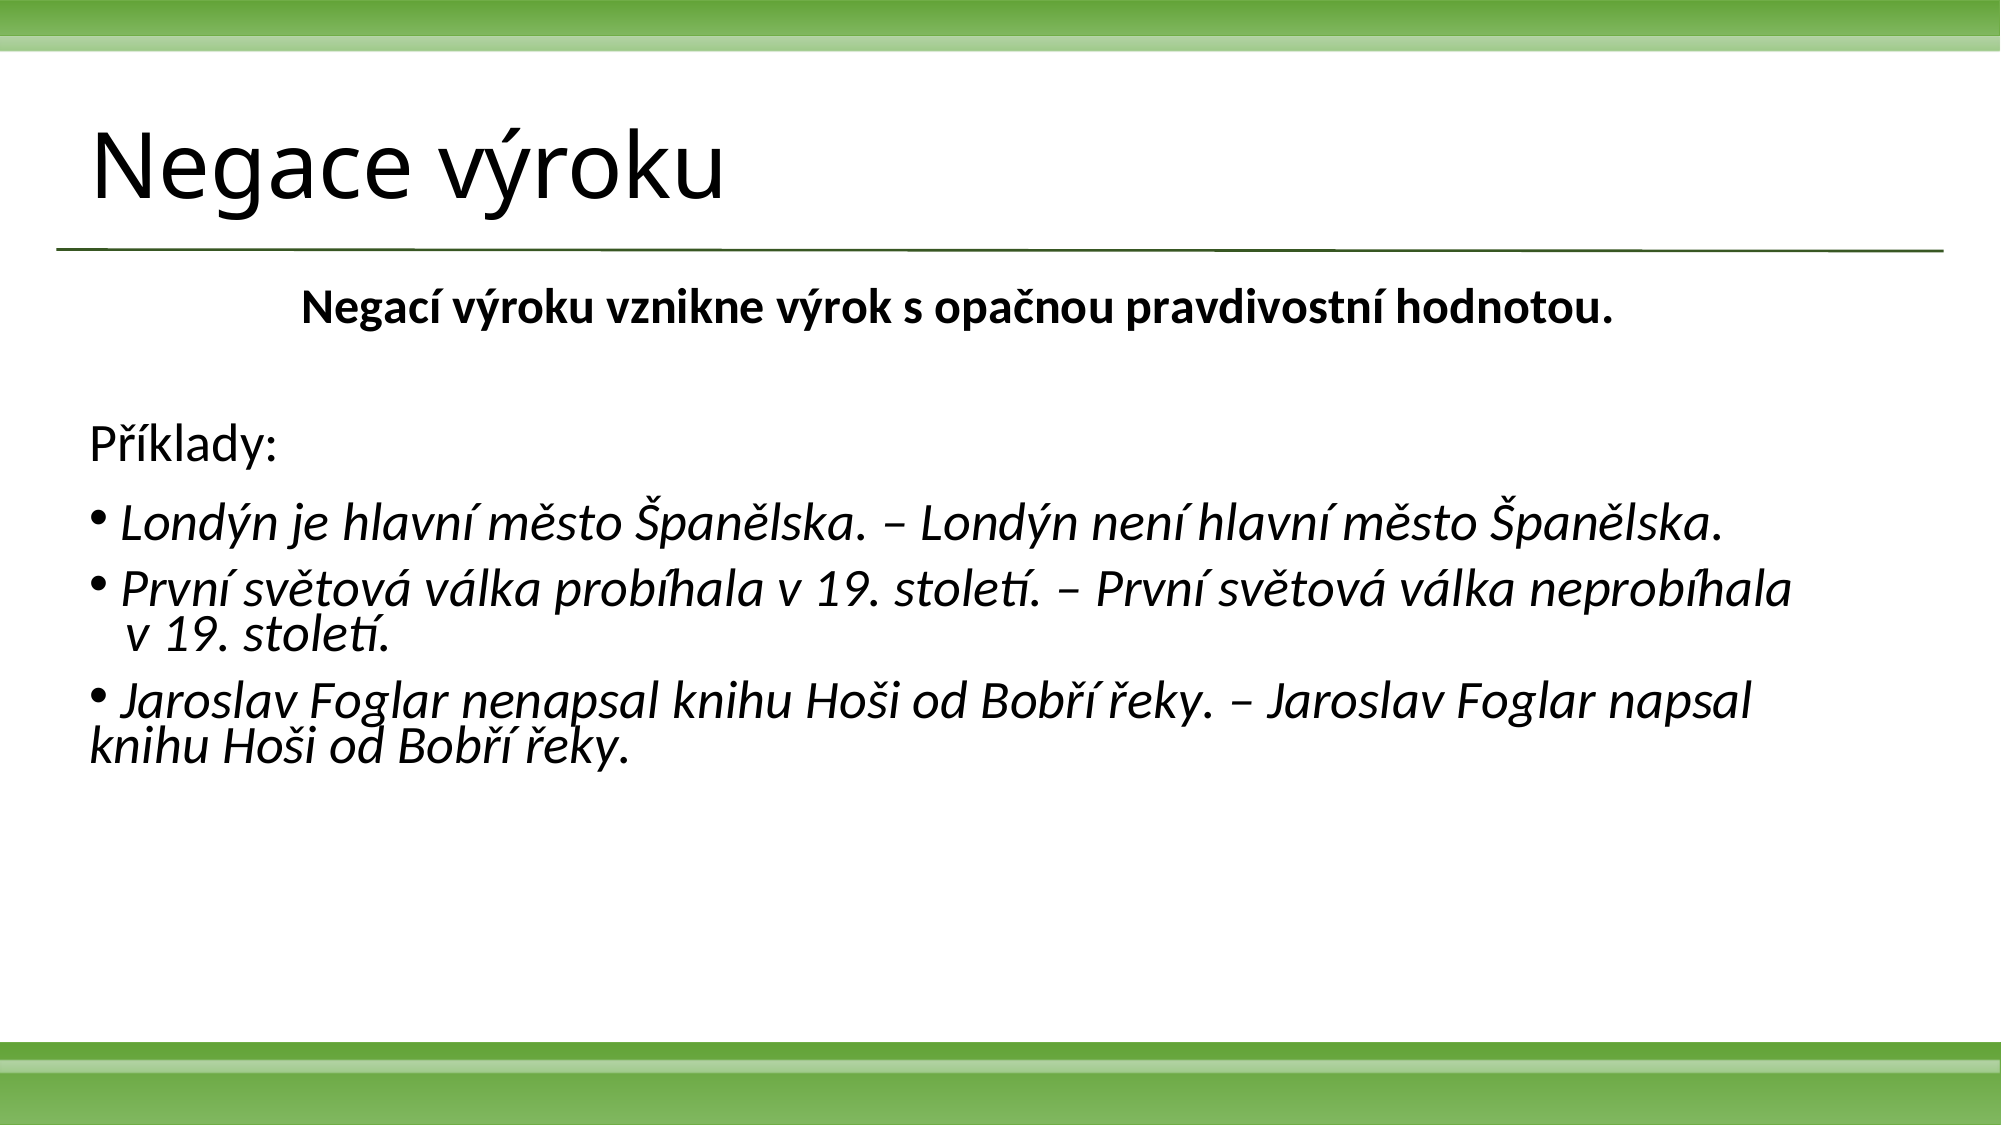

# Negace výroku
Negací výroku vznikne výrok s opačnou pravdivostní hodnotou.
Příklady:
 Londýn je hlavní město Španělska. – Londýn není hlavní město Španělska.
 První světová válka probíhala v 19. století. – První světová válka neprobíhala v 19. století.
 Jaroslav Foglar nenapsal knihu Hoši od Bobří řeky. – Jaroslav Foglar napsal knihu Hoši od Bobří řeky.